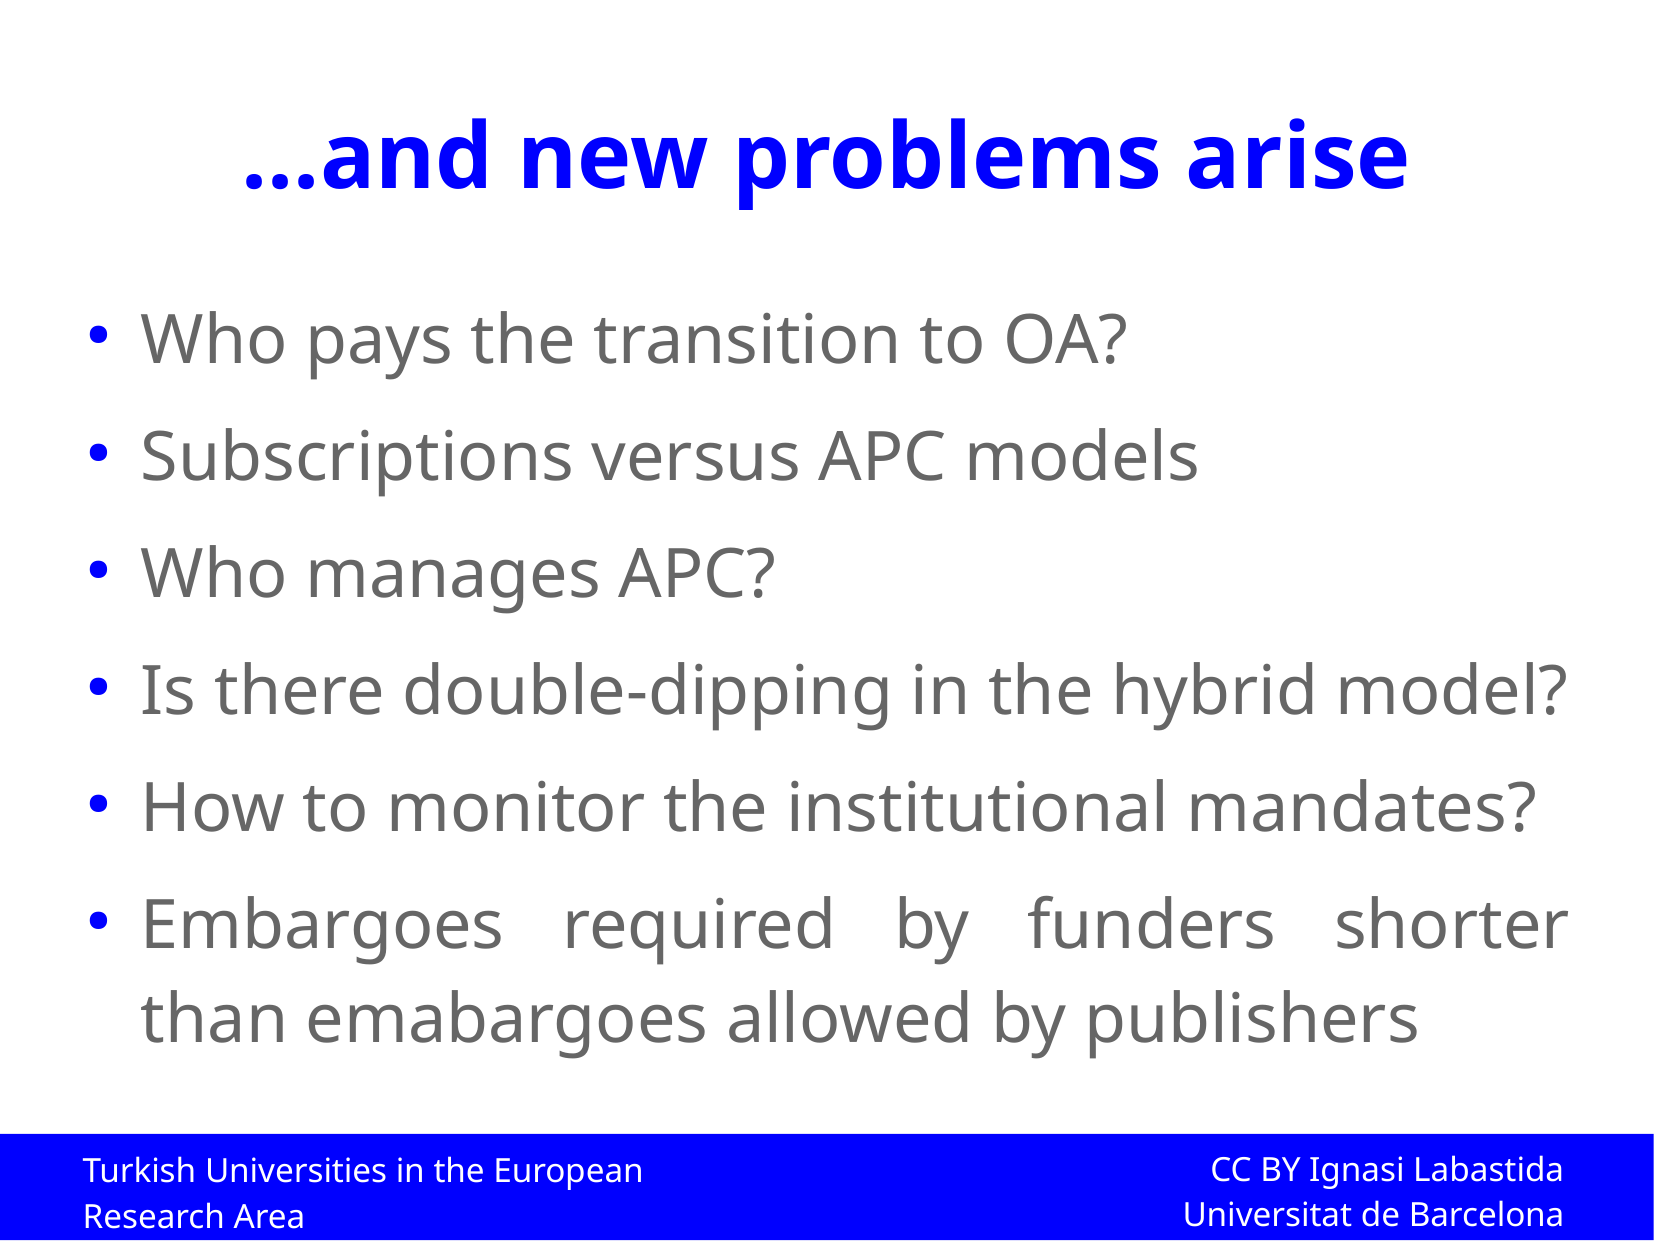

# ...and new problems arise
Who pays the transition to OA?
Subscriptions versus APC models
Who manages APC?
Is there double-dipping in the hybrid model?
How to monitor the institutional mandates?
Embargoes required by funders shorter than emabargoes allowed by publishers